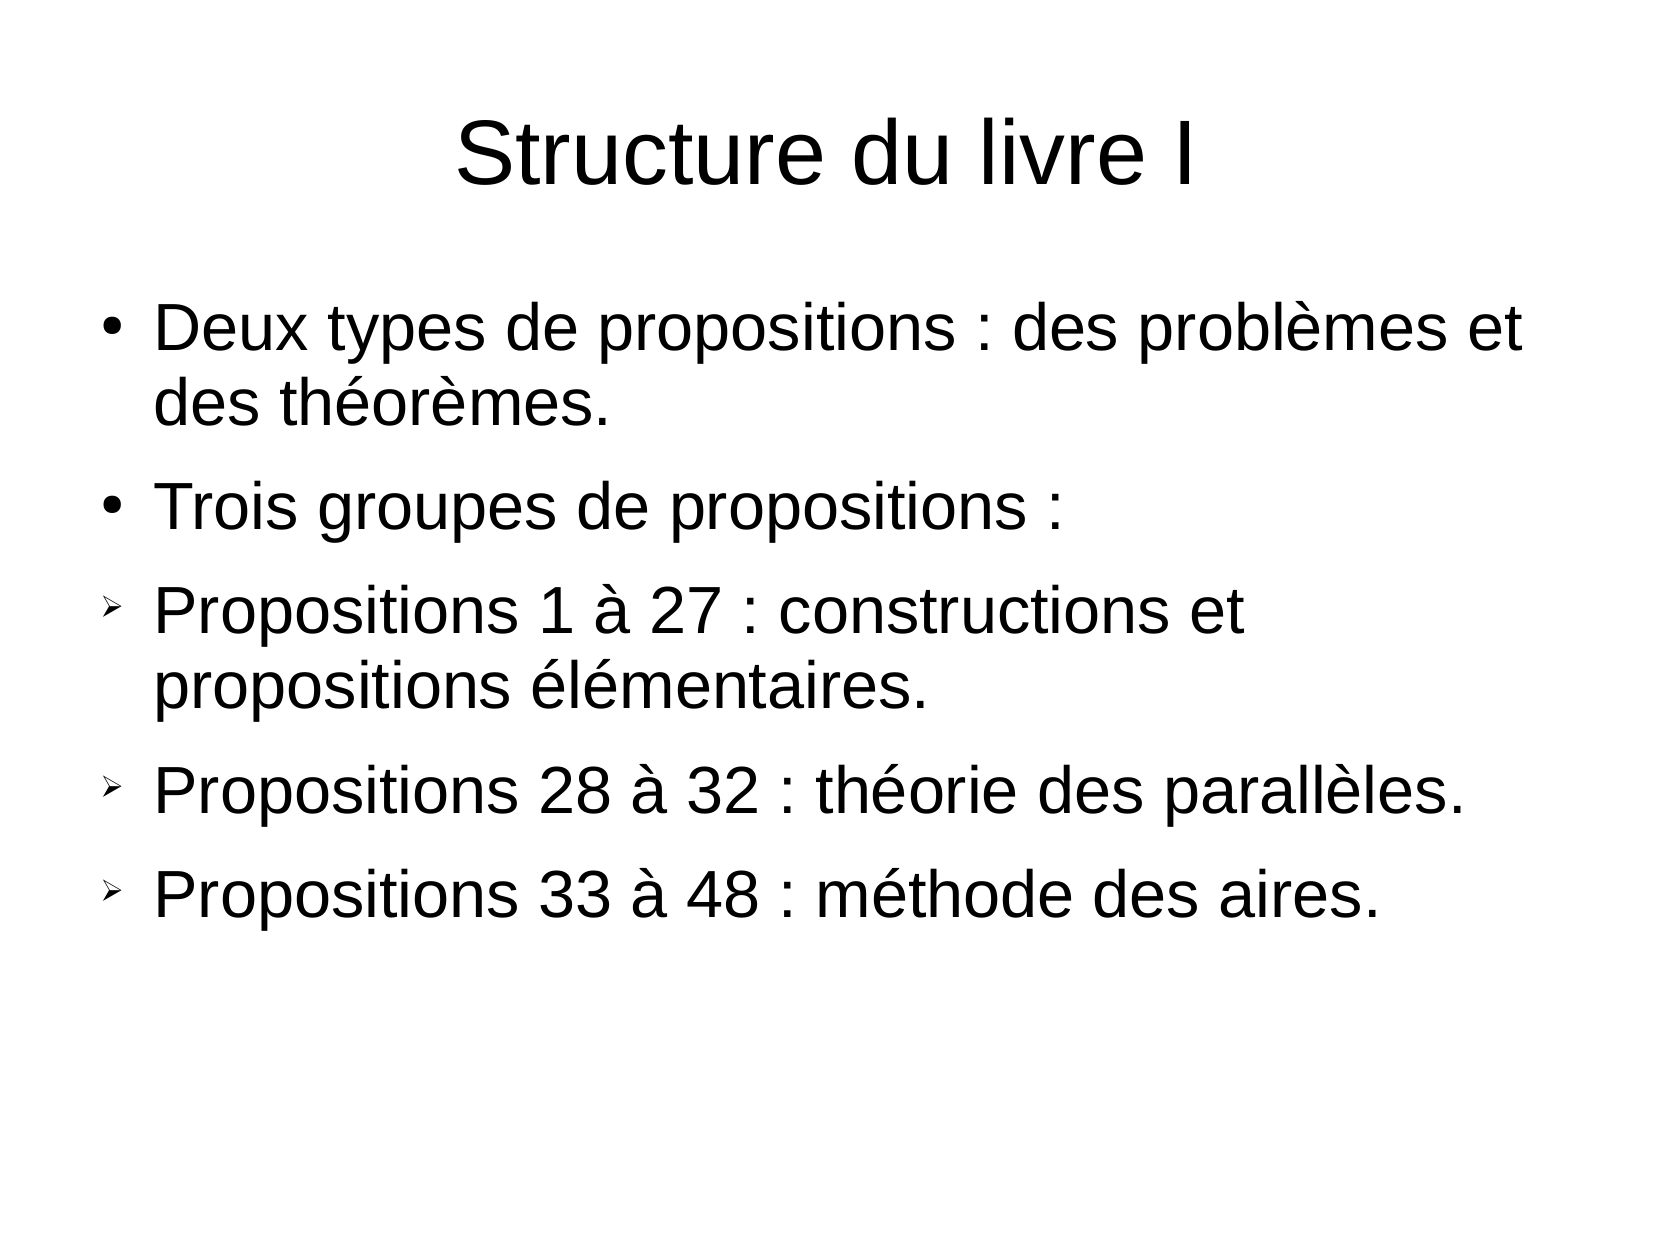

# Structure du livre I
Deux types de propositions : des problèmes et des théorèmes.
Trois groupes de propositions :
Propositions 1 à 27 : constructions et propositions élémentaires.
Propositions 28 à 32 : théorie des parallèles.
Propositions 33 à 48 : méthode des aires.